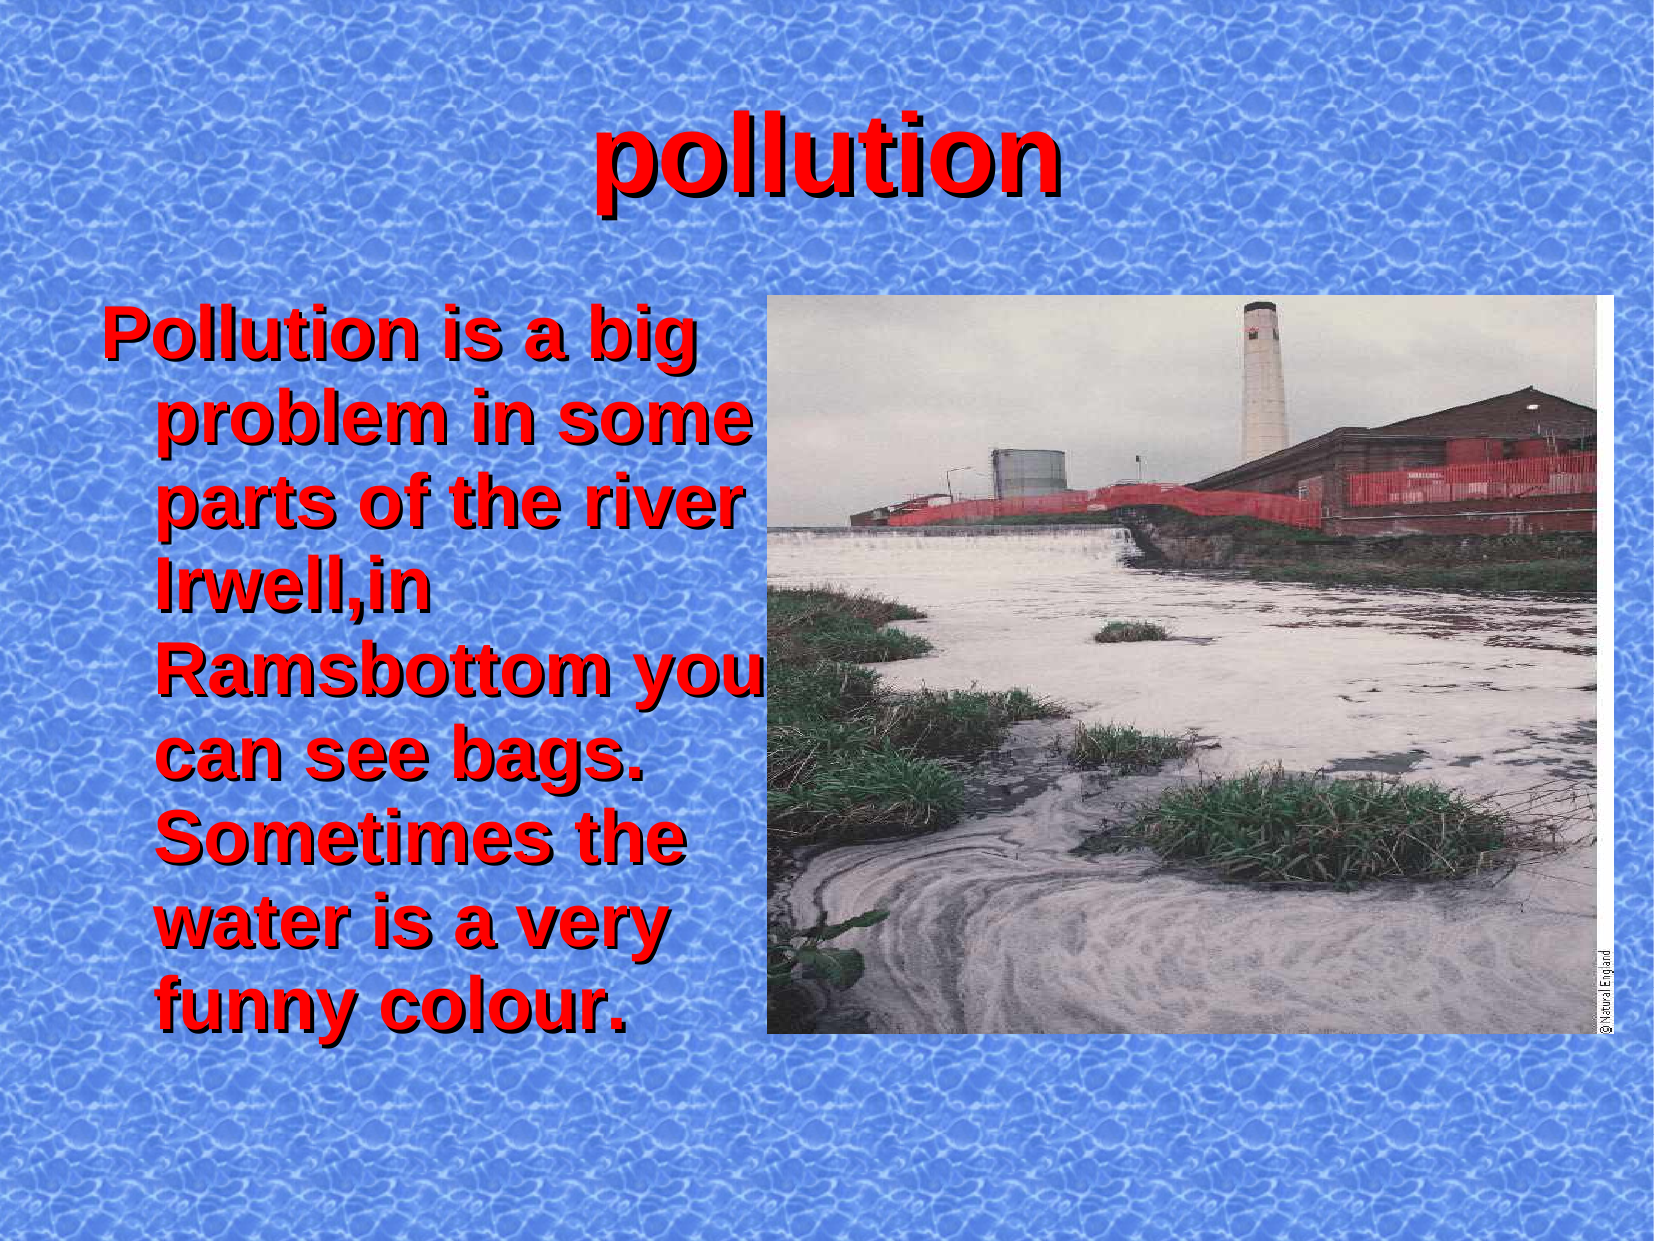

# pollution
Pollution is a big problem in some parts of the river Irwell,in Ramsbottom you can see bags. Sometimes the water is a very funny colour.